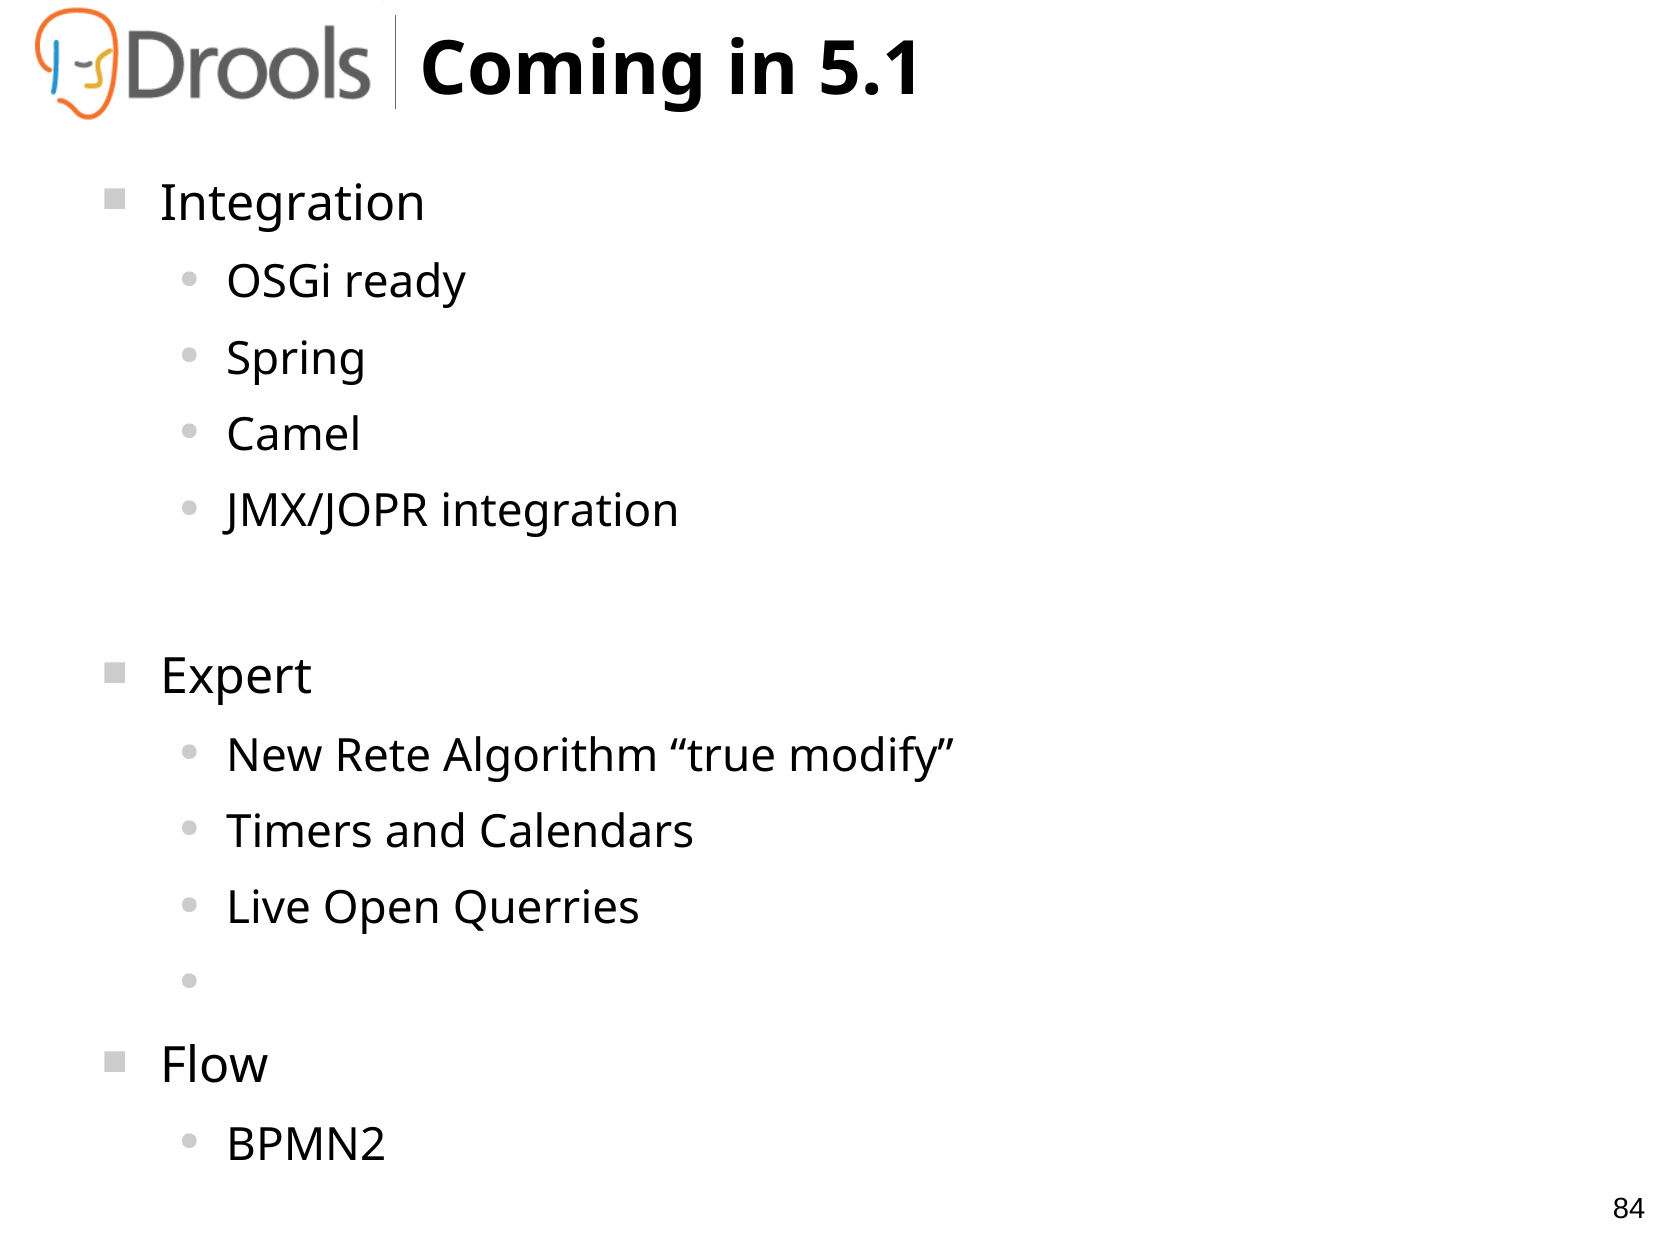

# Coming in 5.1
Integration
OSGi ready
Spring
Camel
JMX/JOPR integration
Expert
New Rete Algorithm “true modify”
Timers and Calendars
Live Open Querries
Flow
BPMN2